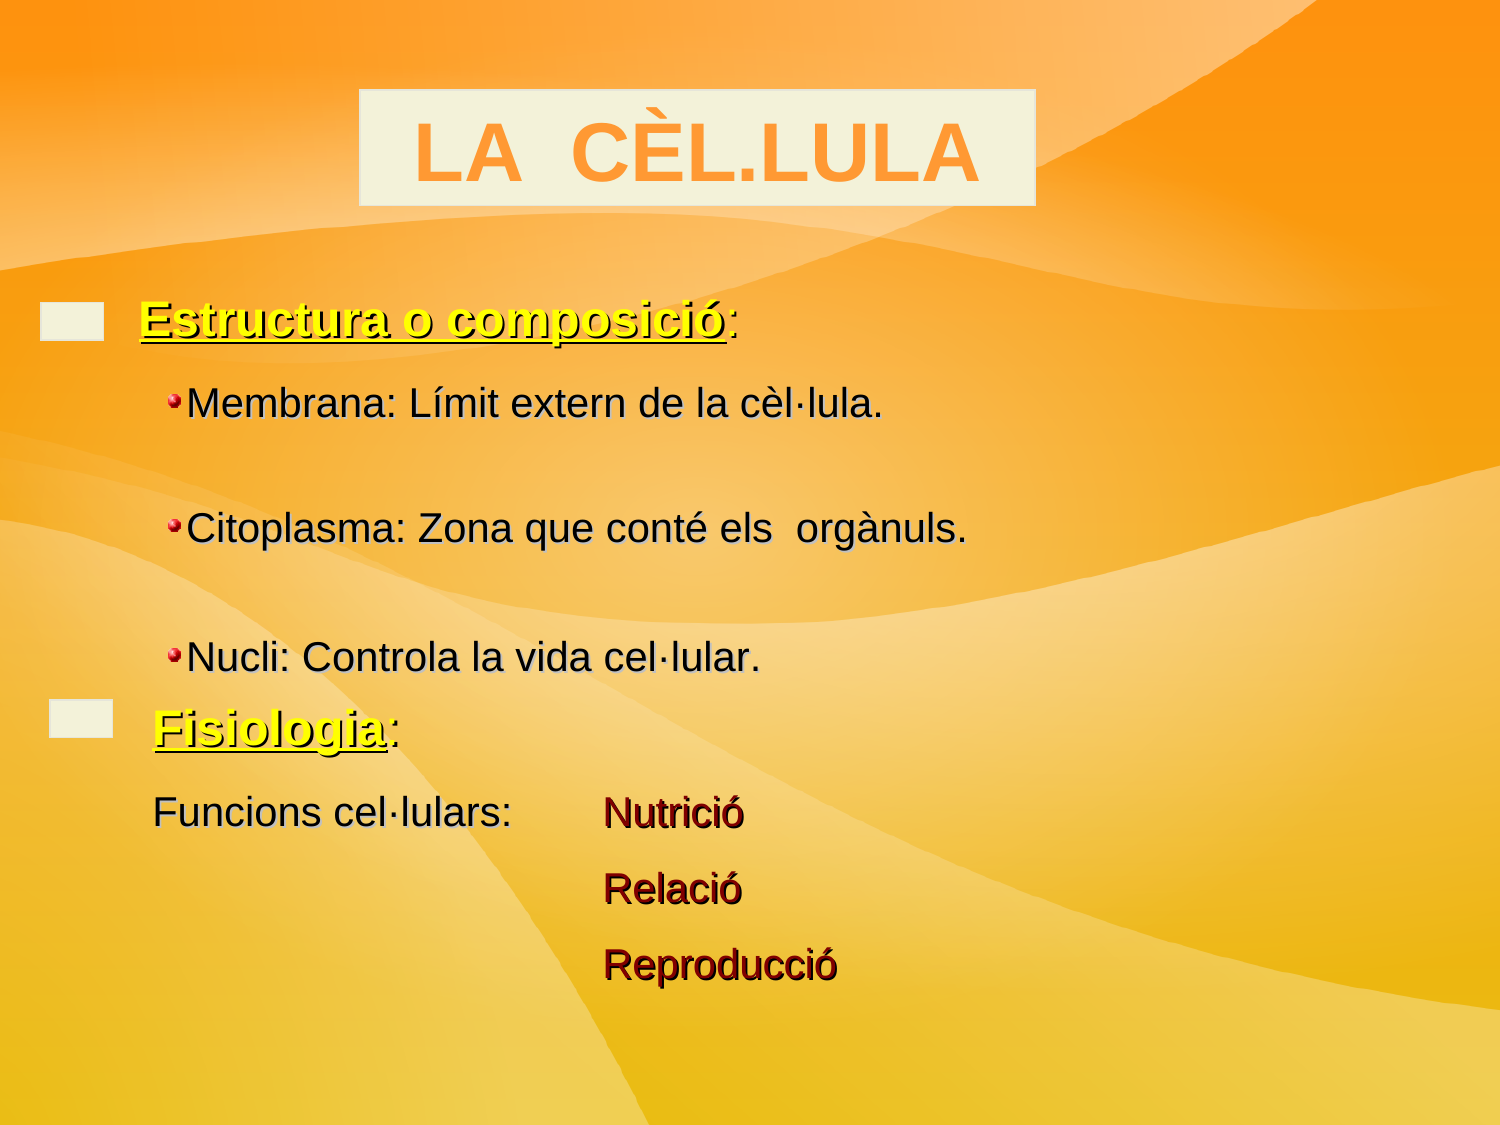

LA CÈL.LULA
Estructura o composició:
Membrana: Límit extern de la cèl·lula.
Citoplasma: Zona que conté els orgànuls.
Nucli: Controla la vida cel·lular.
Fisiologia:
Funcions cel·lulars:	Nutrició
			Relació
			Reproducció